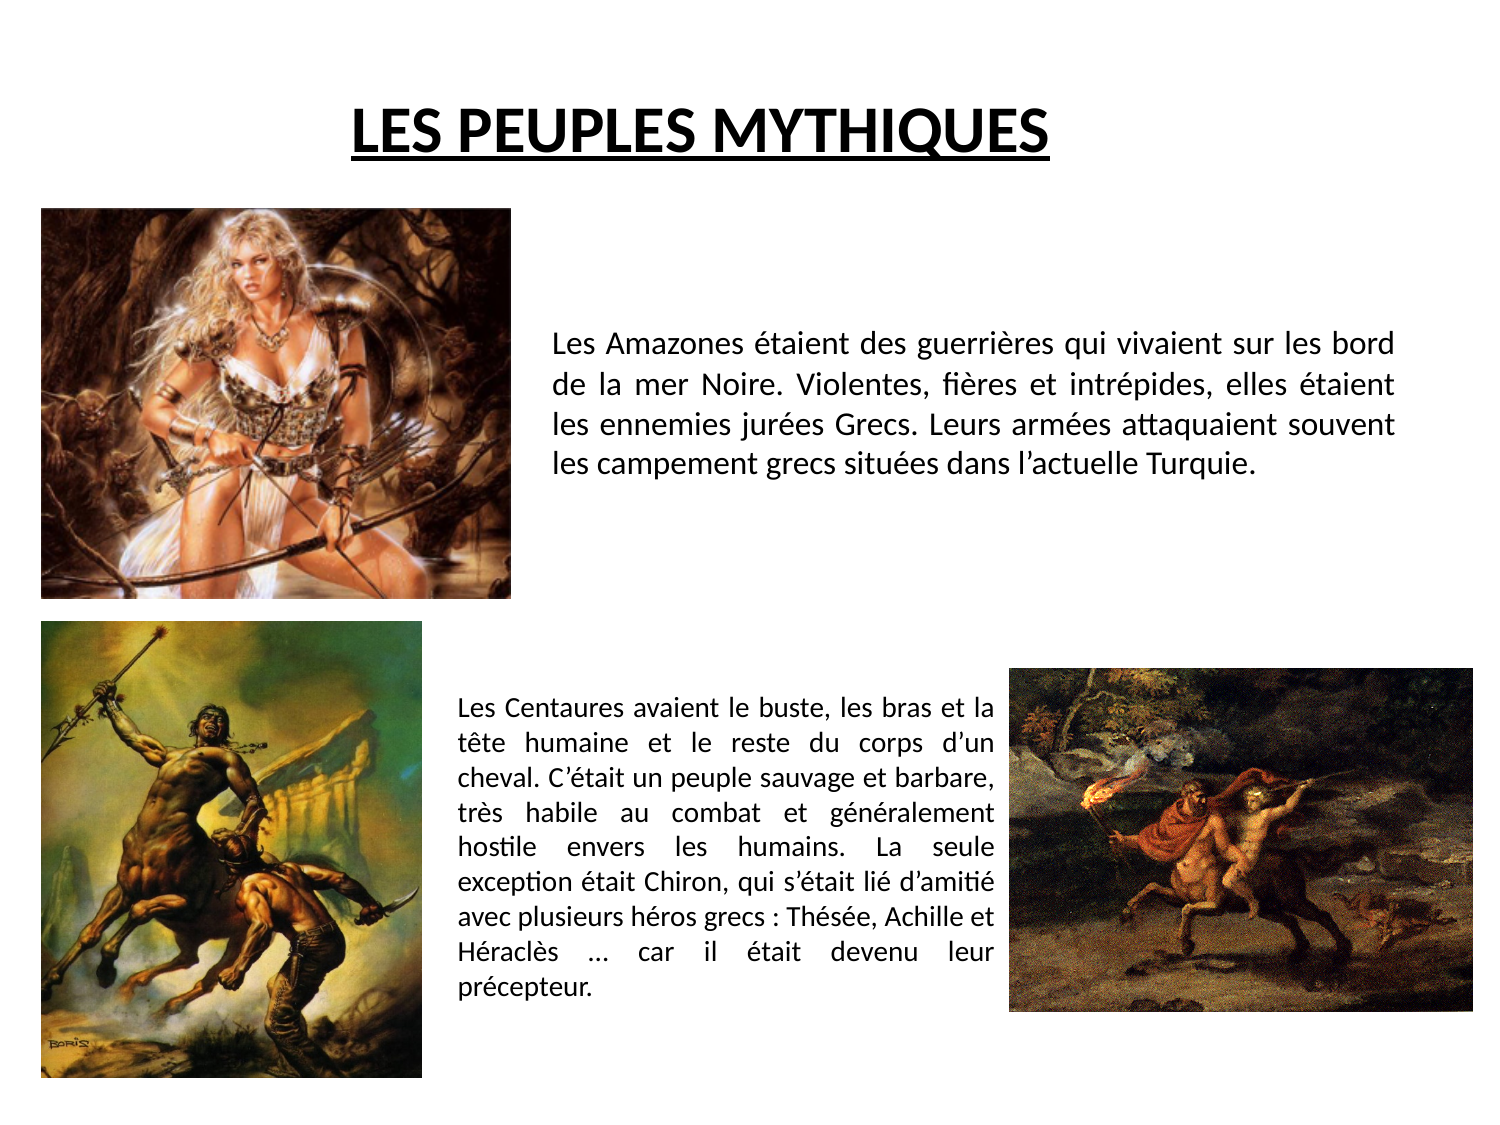

LES PEUPLES MYTHIQUES
Les Amazones étaient des guerrières qui vivaient sur les bord de la mer Noire. Violentes, fières et intrépides, elles étaient les ennemies jurées Grecs. Leurs armées attaquaient souvent les campement grecs situées dans l’actuelle Turquie.
Les Centaures avaient le buste, les bras et la tête humaine et le reste du corps d’un cheval. C’était un peuple sauvage et barbare, très habile au combat et généralement hostile envers les humains. La seule exception était Chiron, qui s’était lié d’amitié avec plusieurs héros grecs : Thésée, Achille et Héraclès … car il était devenu leur précepteur.